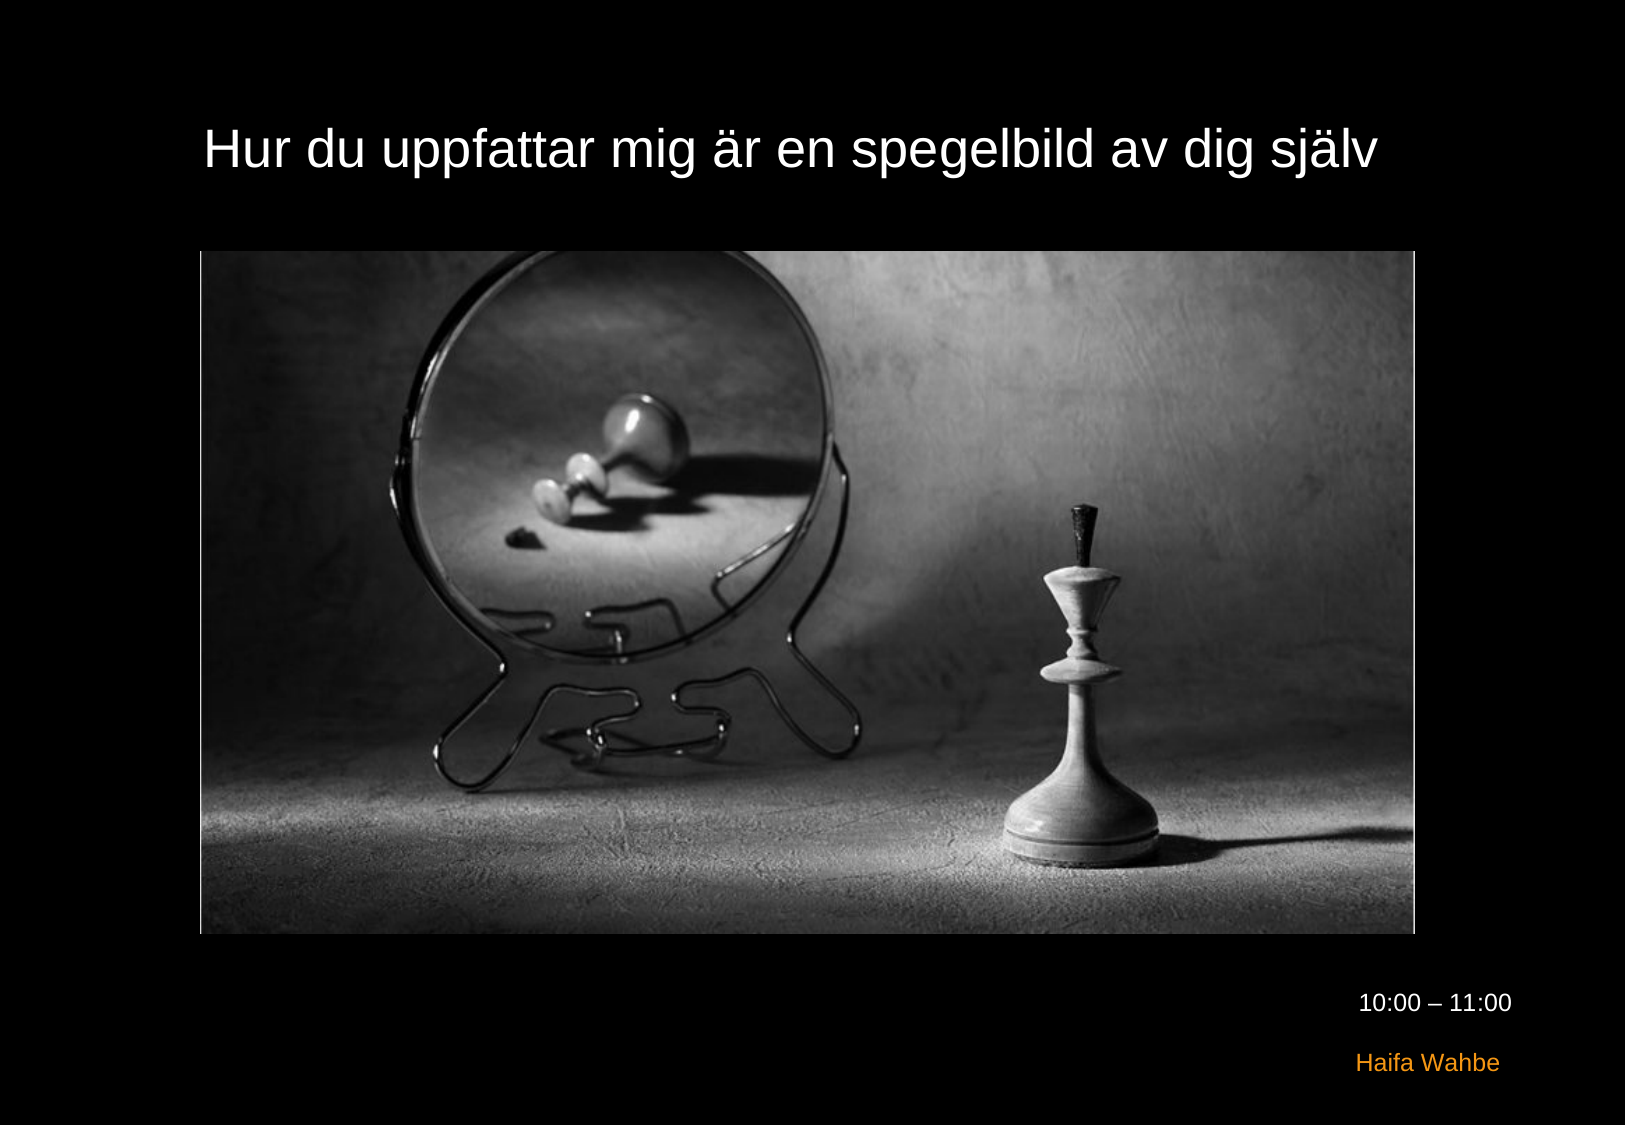

Hur du uppfattar mig är en spegelbild av dig själv
10:00 – 11:00
Haifa Wahbe